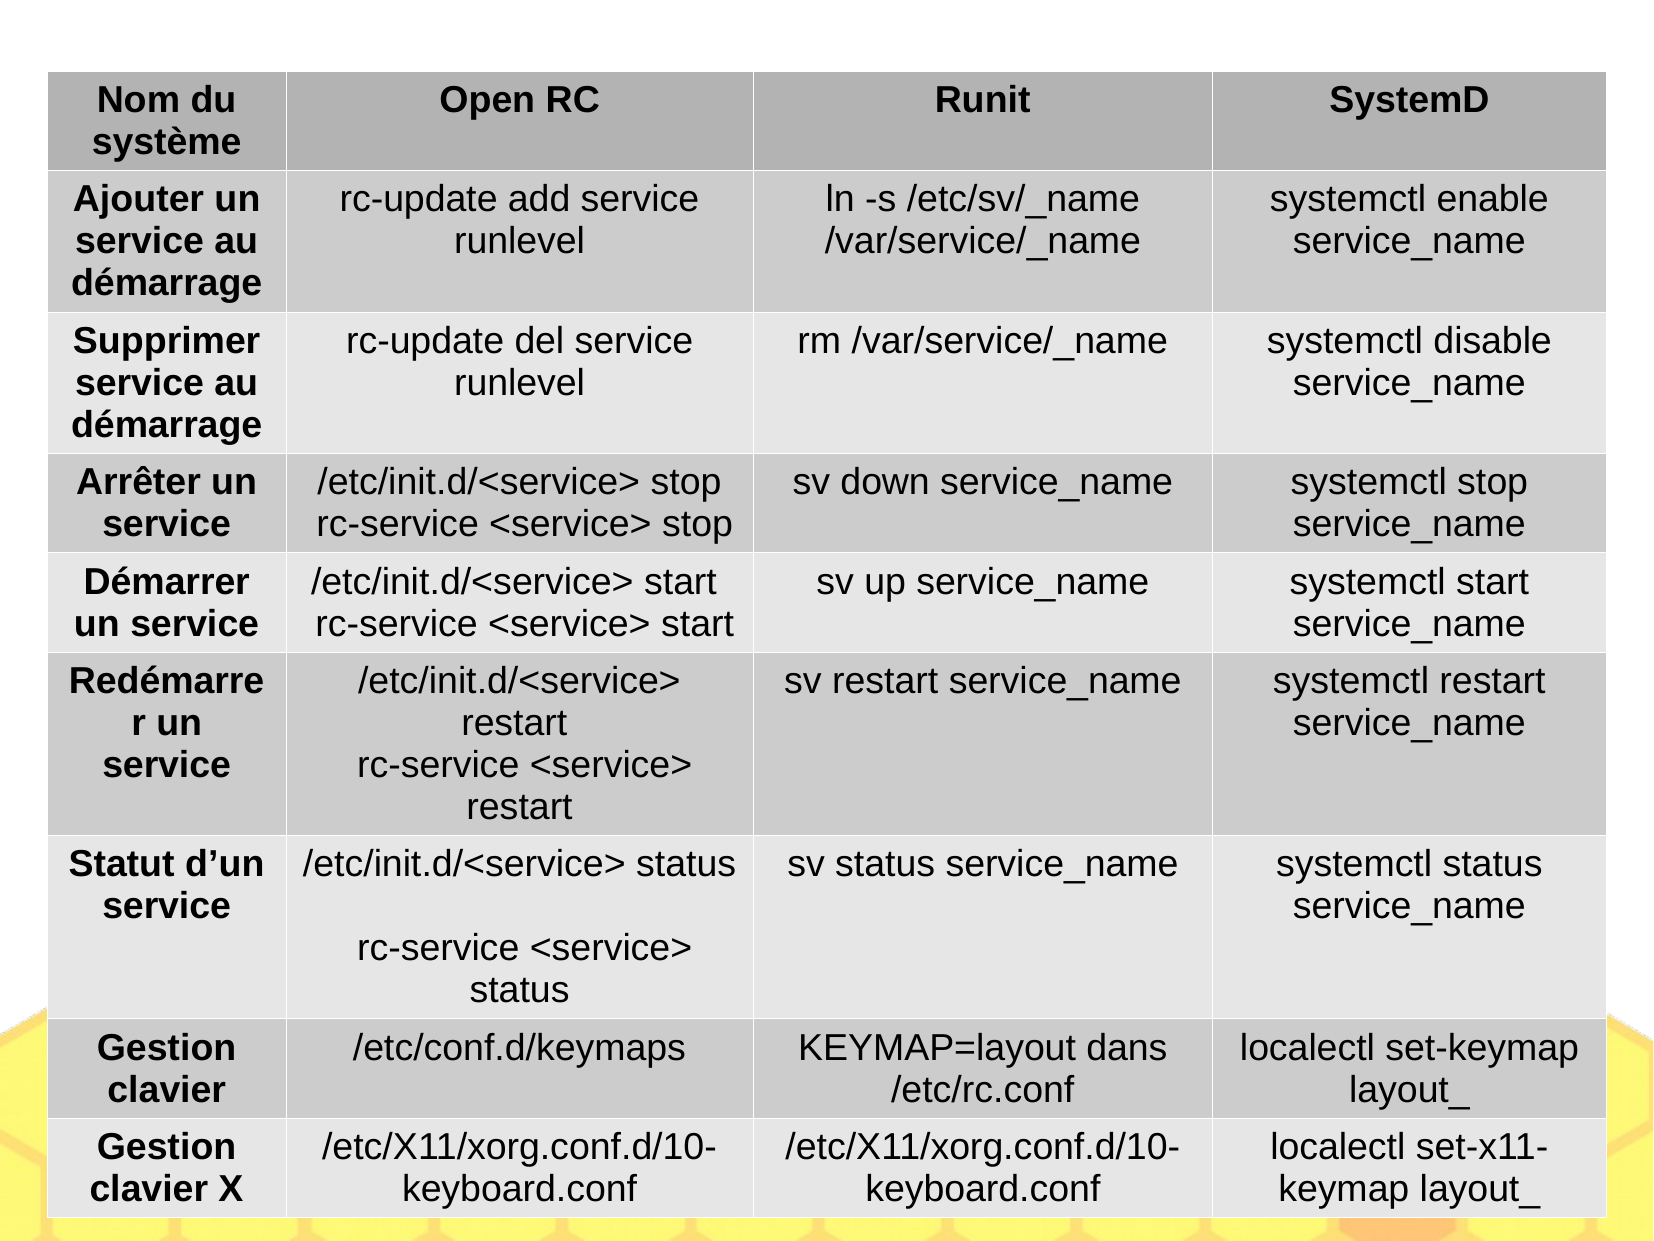

| Nom du système | Open RC | Runit | SystemD |
| --- | --- | --- | --- |
| Ajouter un service au démarrage | rc-update add service runlevel | ln -s /etc/sv/\_name /var/service/\_name | systemctl enable service\_name |
| Supprimer service au démarrage | rc-update del service runlevel | rm /var/service/\_name | systemctl disable service\_name |
| Arrêter un service | /etc/init.d/<service> stop rc-service <service> stop | sv down service\_name | systemctl stop service\_name |
| Démarrer un service | /etc/init.d/<service> start rc-service <service> start | sv up service\_name | systemctl start service\_name |
| Redémarrer un service | /etc/init.d/<service> restart rc-service <service> restart | sv restart service\_name | systemctl restart service\_name |
| Statut d’un service | /etc/init.d/<service> status rc-service <service> status | sv status service\_name | systemctl status service\_name |
| Gestion clavier | /etc/conf.d/keymaps | KEYMAP=layout dans /etc/rc.conf | localectl set-keymap layout\_ |
| Gestion clavier X | /etc/X11/xorg.conf.d/10-keyboard.conf | /etc/X11/xorg.conf.d/10-keyboard.conf | localectl set-x11-keymap layout\_ |
22